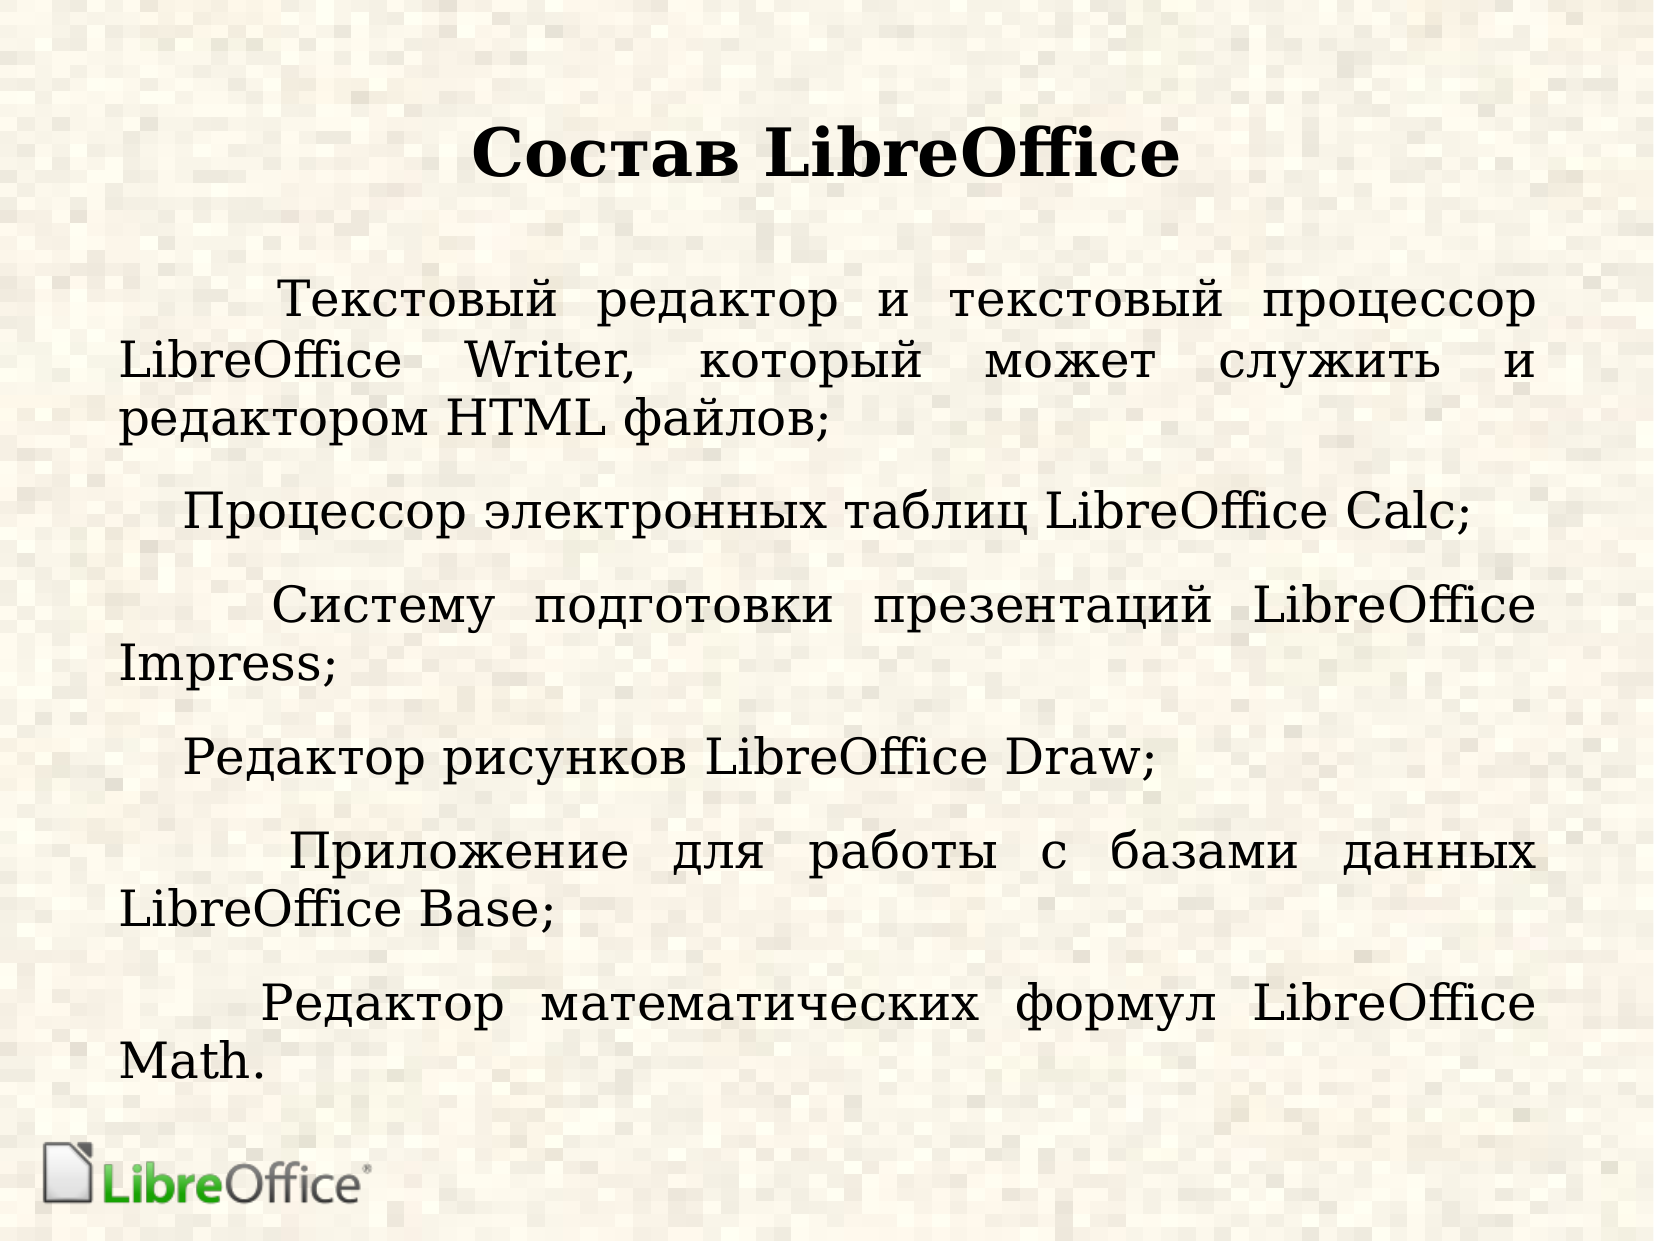

# Состав LibreOffice
 Текстовый редактор и текстовый процессор LibreOffice Writer, который может служить и редактором HTML файлов;
 Процессор электронных таблиц LibreOffice Calc;
 Систему подготовки презентаций LibreOffice Impress;
 Редактор рисунков LibreOffice Draw;
 Приложение для работы с базами данных LibreOffice Base;
 Редактор математических формул LibreOffice Math.